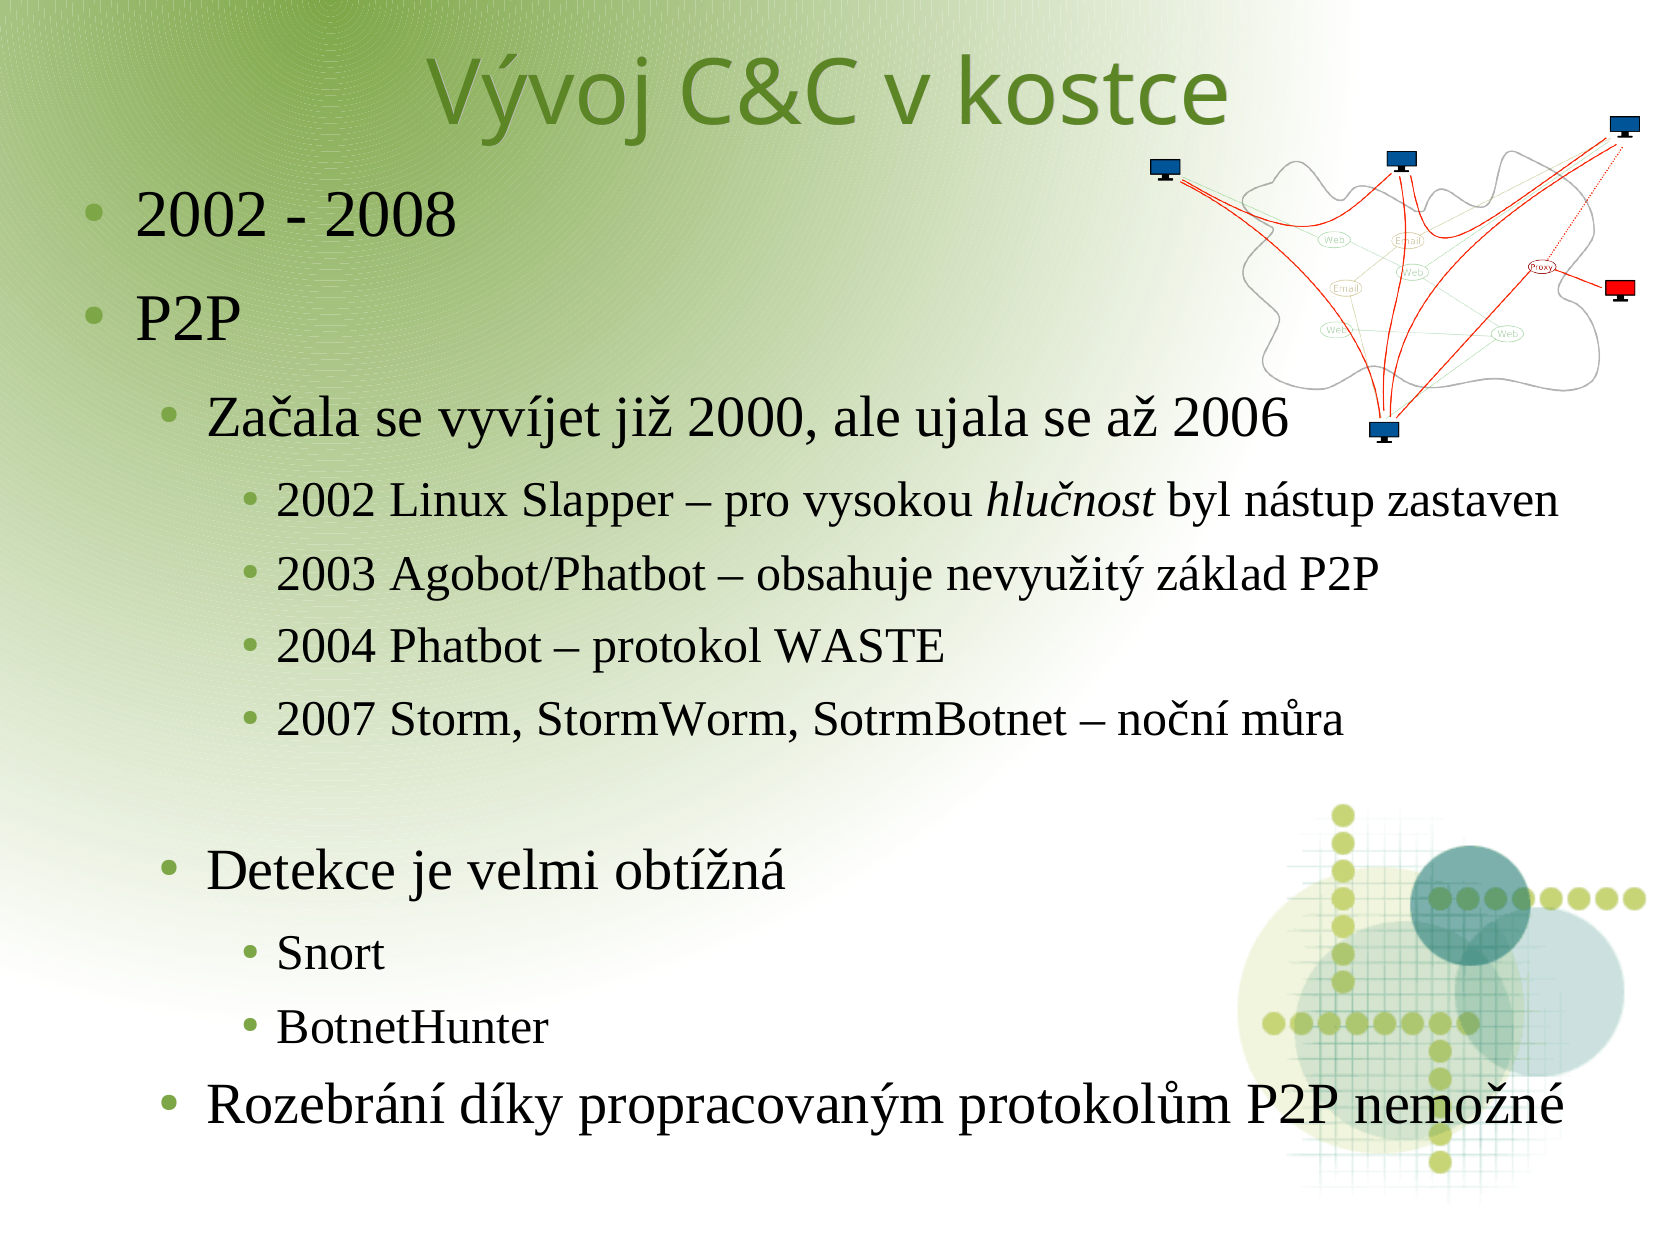

# Vývoj C&C v kostce
2002 - 2008
P2P
Začala se vyvíjet již 2000, ale ujala se až 2006
2002 Linux Slapper – pro vysokou hlučnost byl nástup zastaven
2003 Agobot/Phatbot – obsahuje nevyužitý základ P2P
2004 Phatbot – protokol WASTE
2007 Storm, StormWorm, SotrmBotnet – noční můra
Detekce je velmi obtížná
Snort
BotnetHunter
Rozebrání díky propracovaným protokolům P2P nemožné